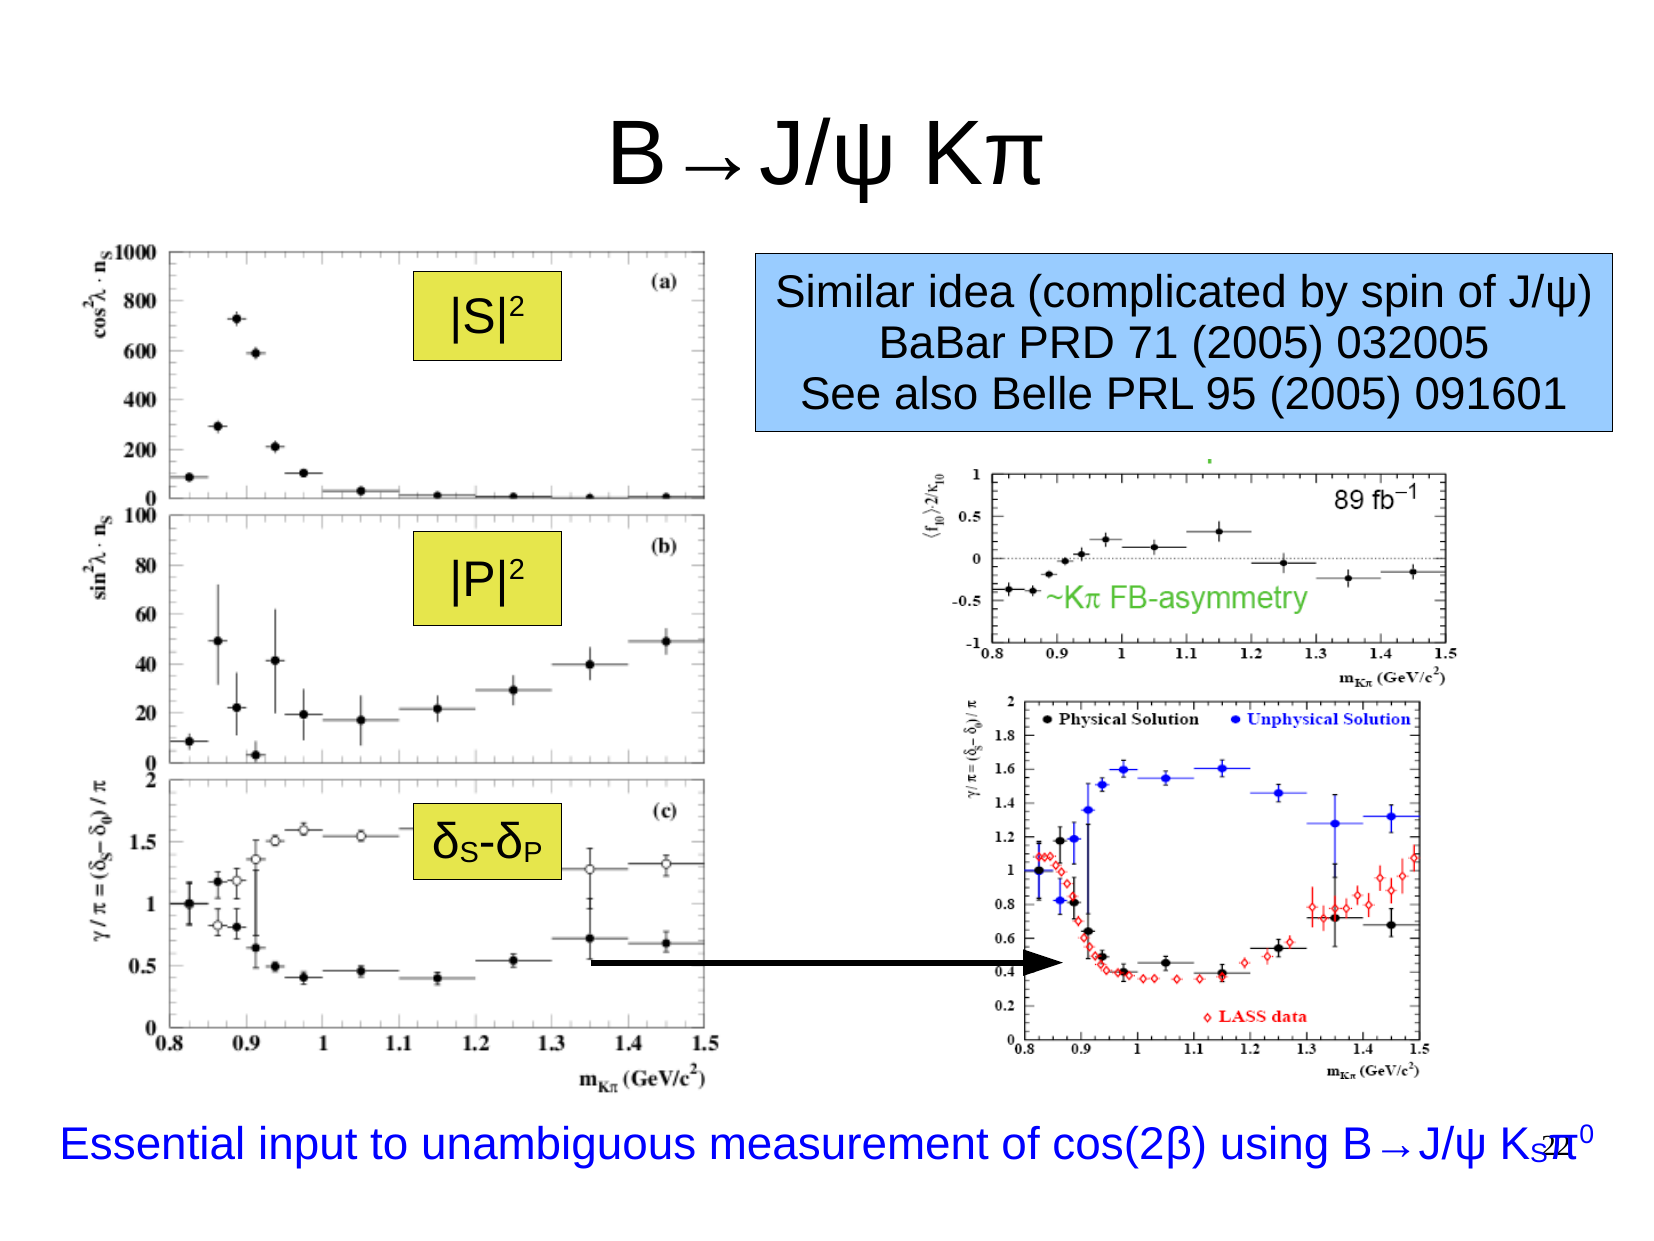

# B→J/ψ Kπ
Similar idea (complicated by spin of J/ψ)
BaBar PRD 71 (2005) 032005
See also Belle PRL 95 (2005) 091601
|S|2
|P|2
δS-δP
Essential input to unambiguous measurement of cos(2β) using B→J/ψ KSπ0
22